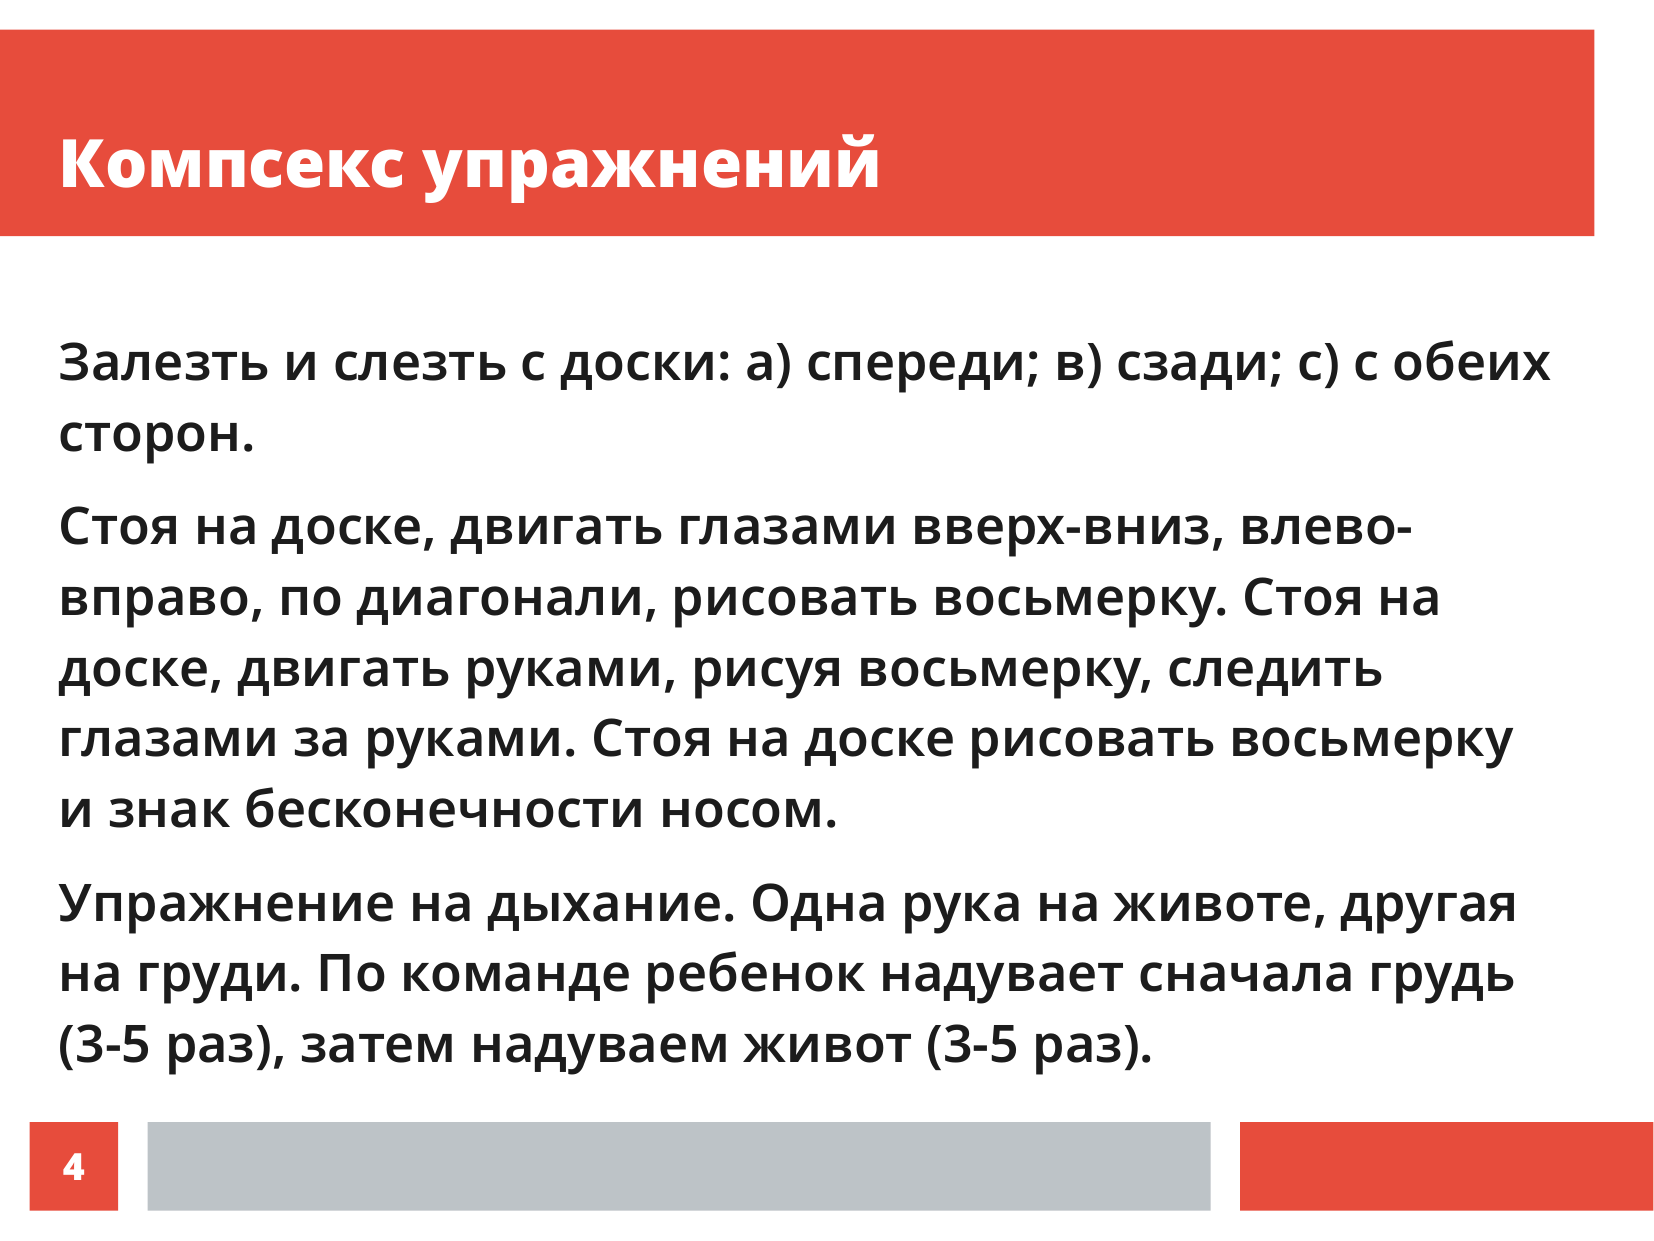

# Компсекс упражнений
Залезть и слезть с доски: а) спереди; в) сзади; с) с обеих сторон.
Стоя на доске, двигать глазами вверх-вниз, влево-вправо, по диагонали, рисовать восьмерку. Стоя на доске, двигать руками, рисуя восьмерку, следить глазами за руками. Стоя на доске рисовать восьмерку и знак бесконечности носом.
Упражнение на дыхание. Одна рука на животе, другая на груди. По команде ребенок надувает сначала грудь (3-5 раз), затем надуваем живот (3-5 раз).
4